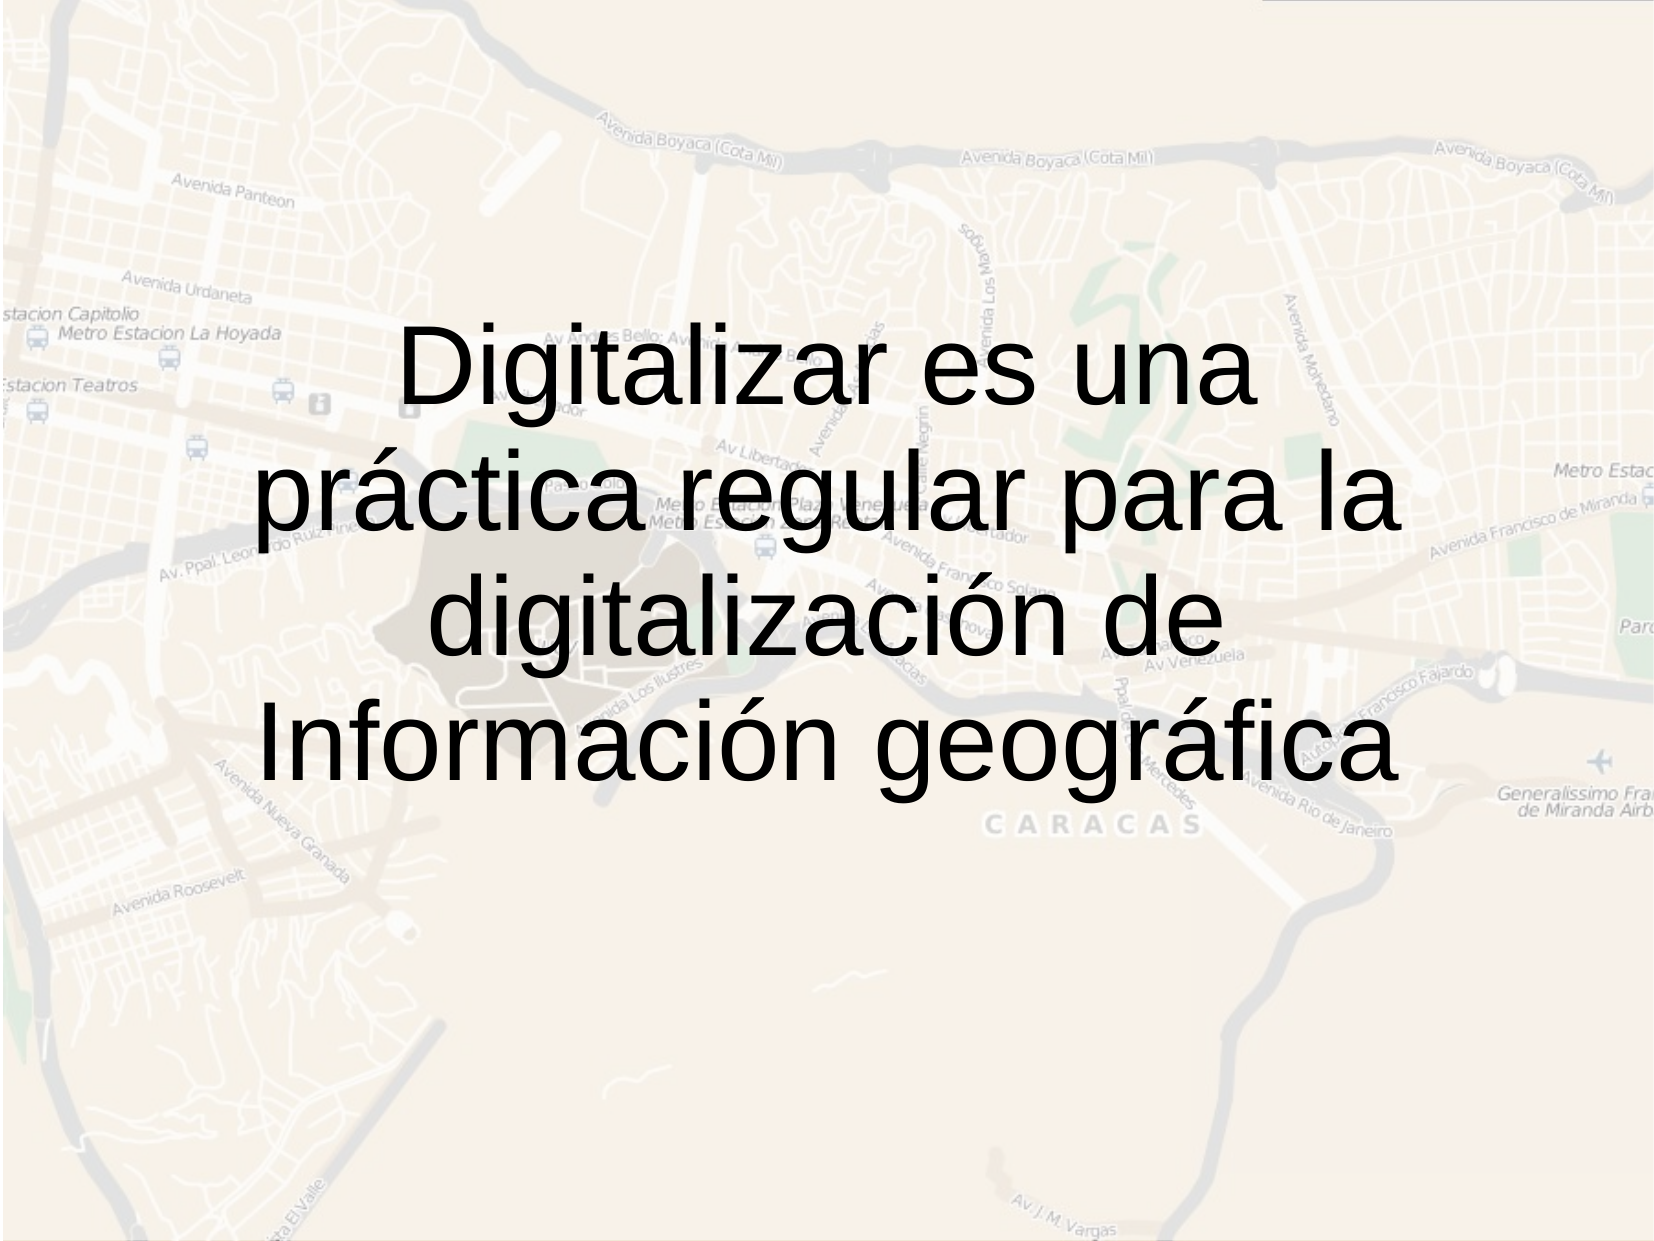

Digitalizar es una práctica regular para la digitalización de Información geográfica